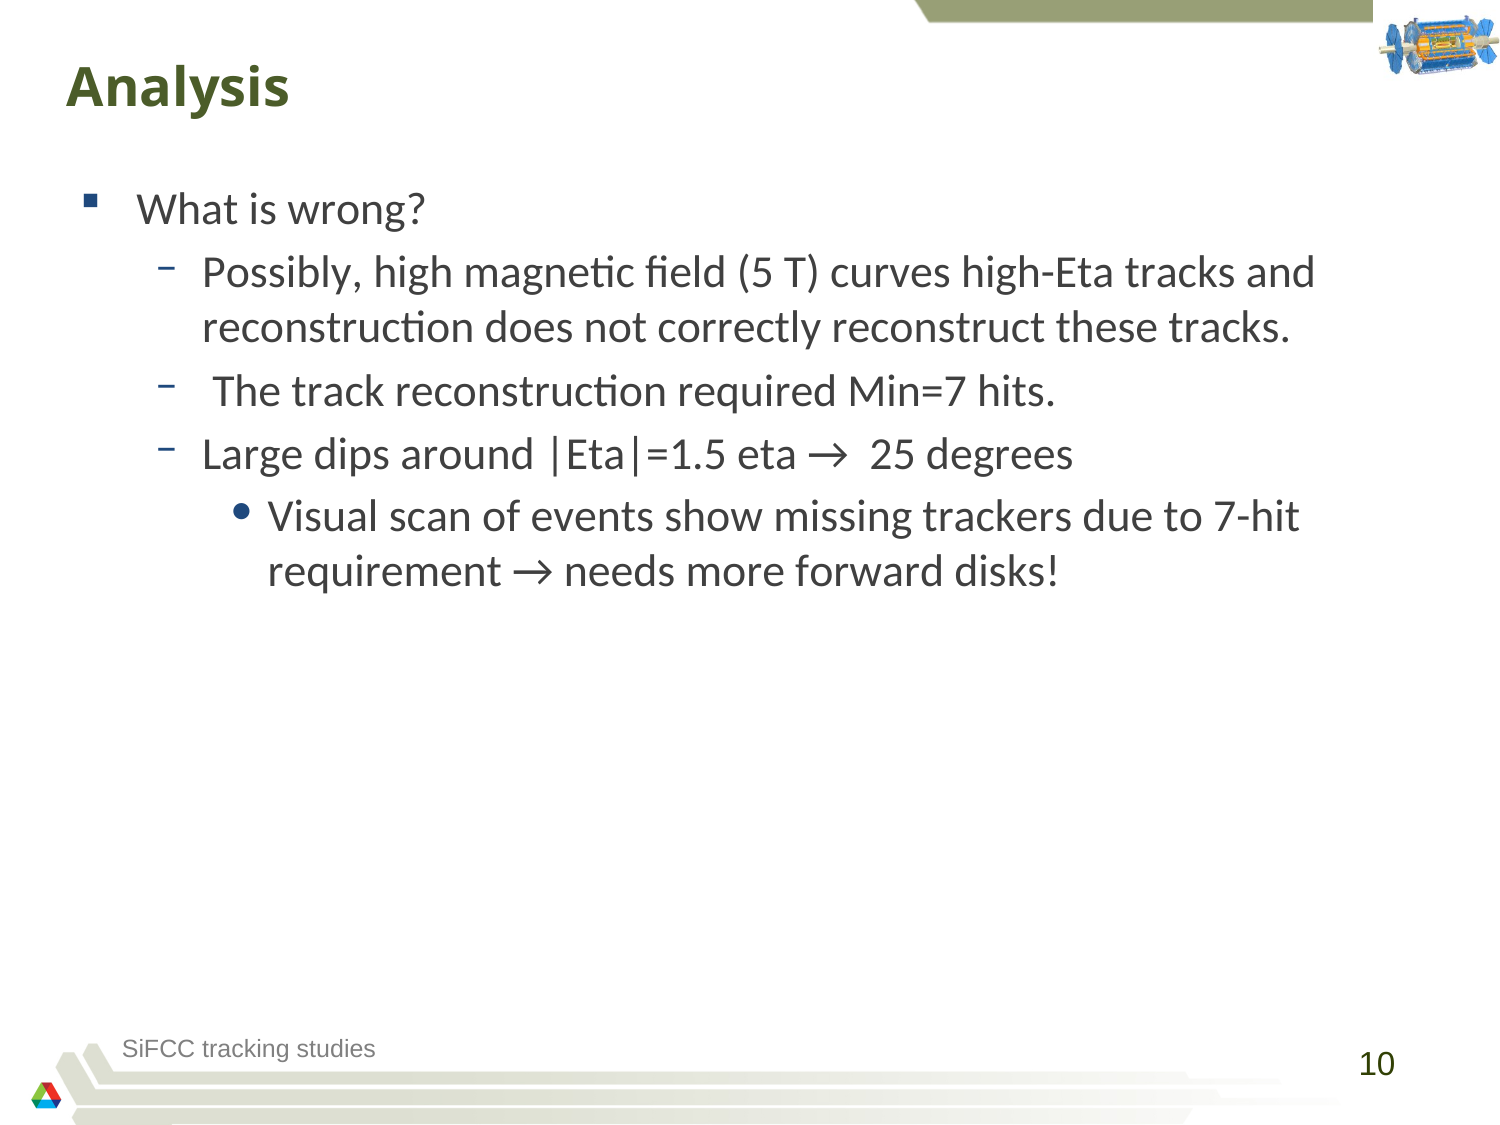

# Analysis
What is wrong?
Possibly, high magnetic field (5 T) curves high-Eta tracks and reconstruction does not correctly reconstruct these tracks.
 The track reconstruction required Min=7 hits.
Large dips around |Eta|=1.5 eta → 25 degrees
Visual scan of events show missing trackers due to 7-hit requirement → needs more forward disks!